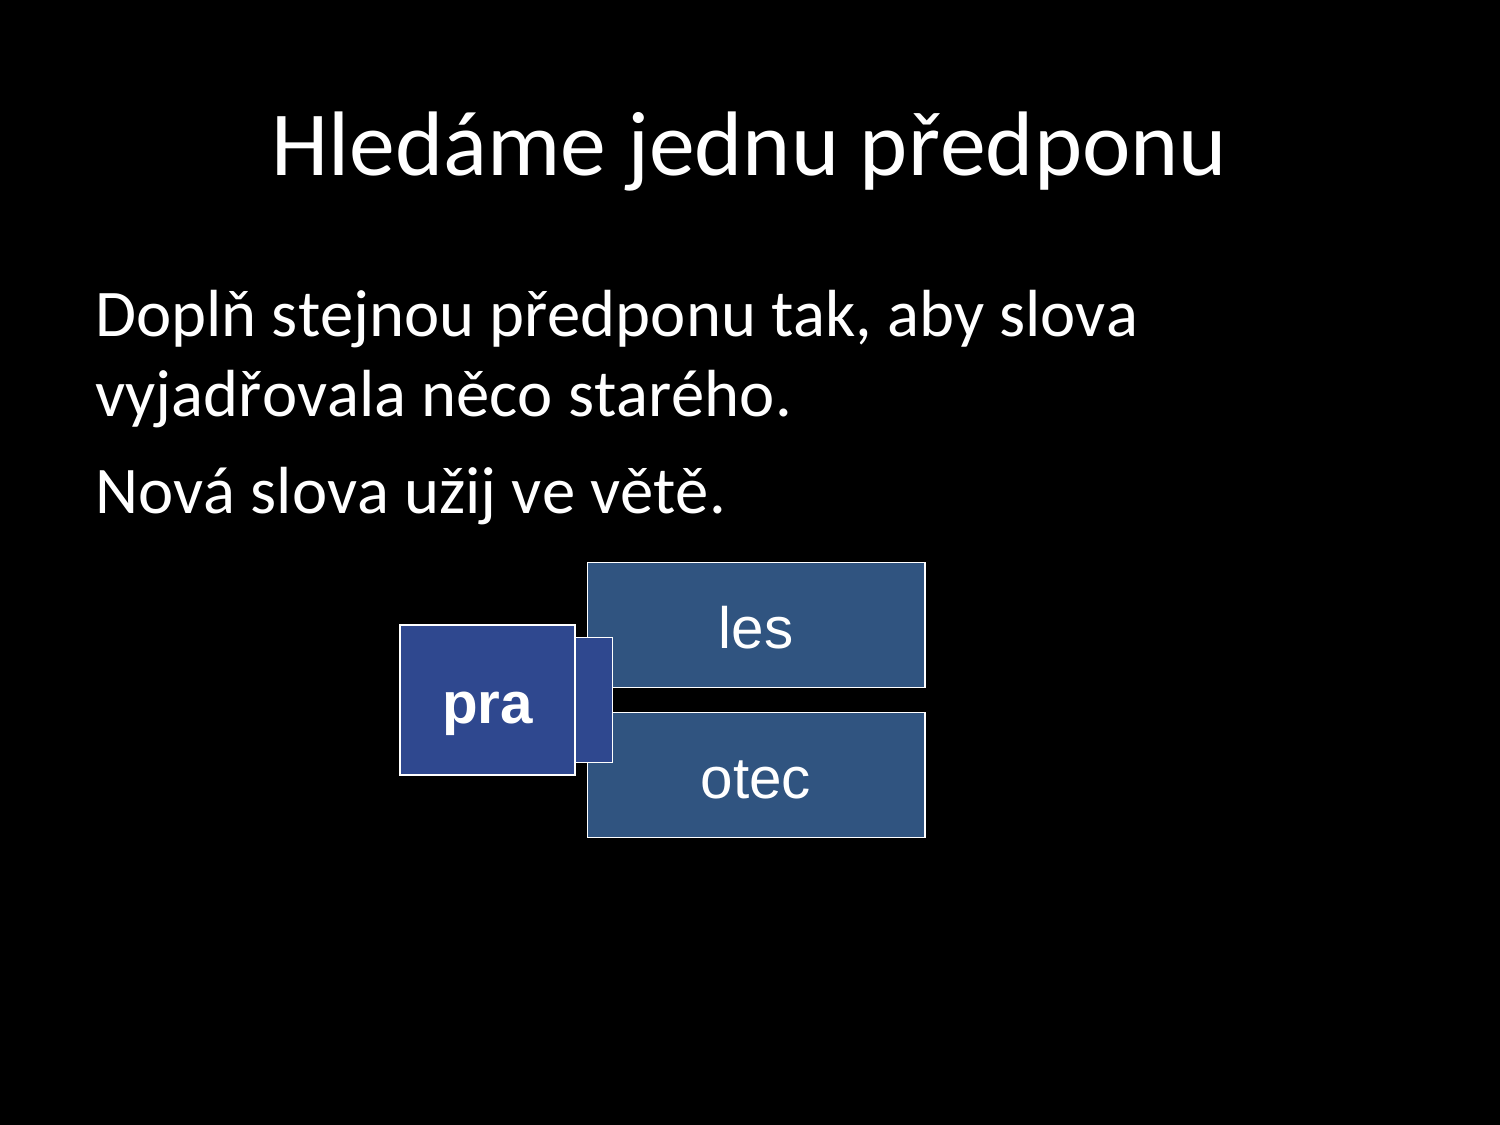

# Hledáme jednu předponu
Doplň stejnou předponu tak, aby slova vyjadřovala něco starého.
Nová slova užij ve větě.
les
pra
?
otec